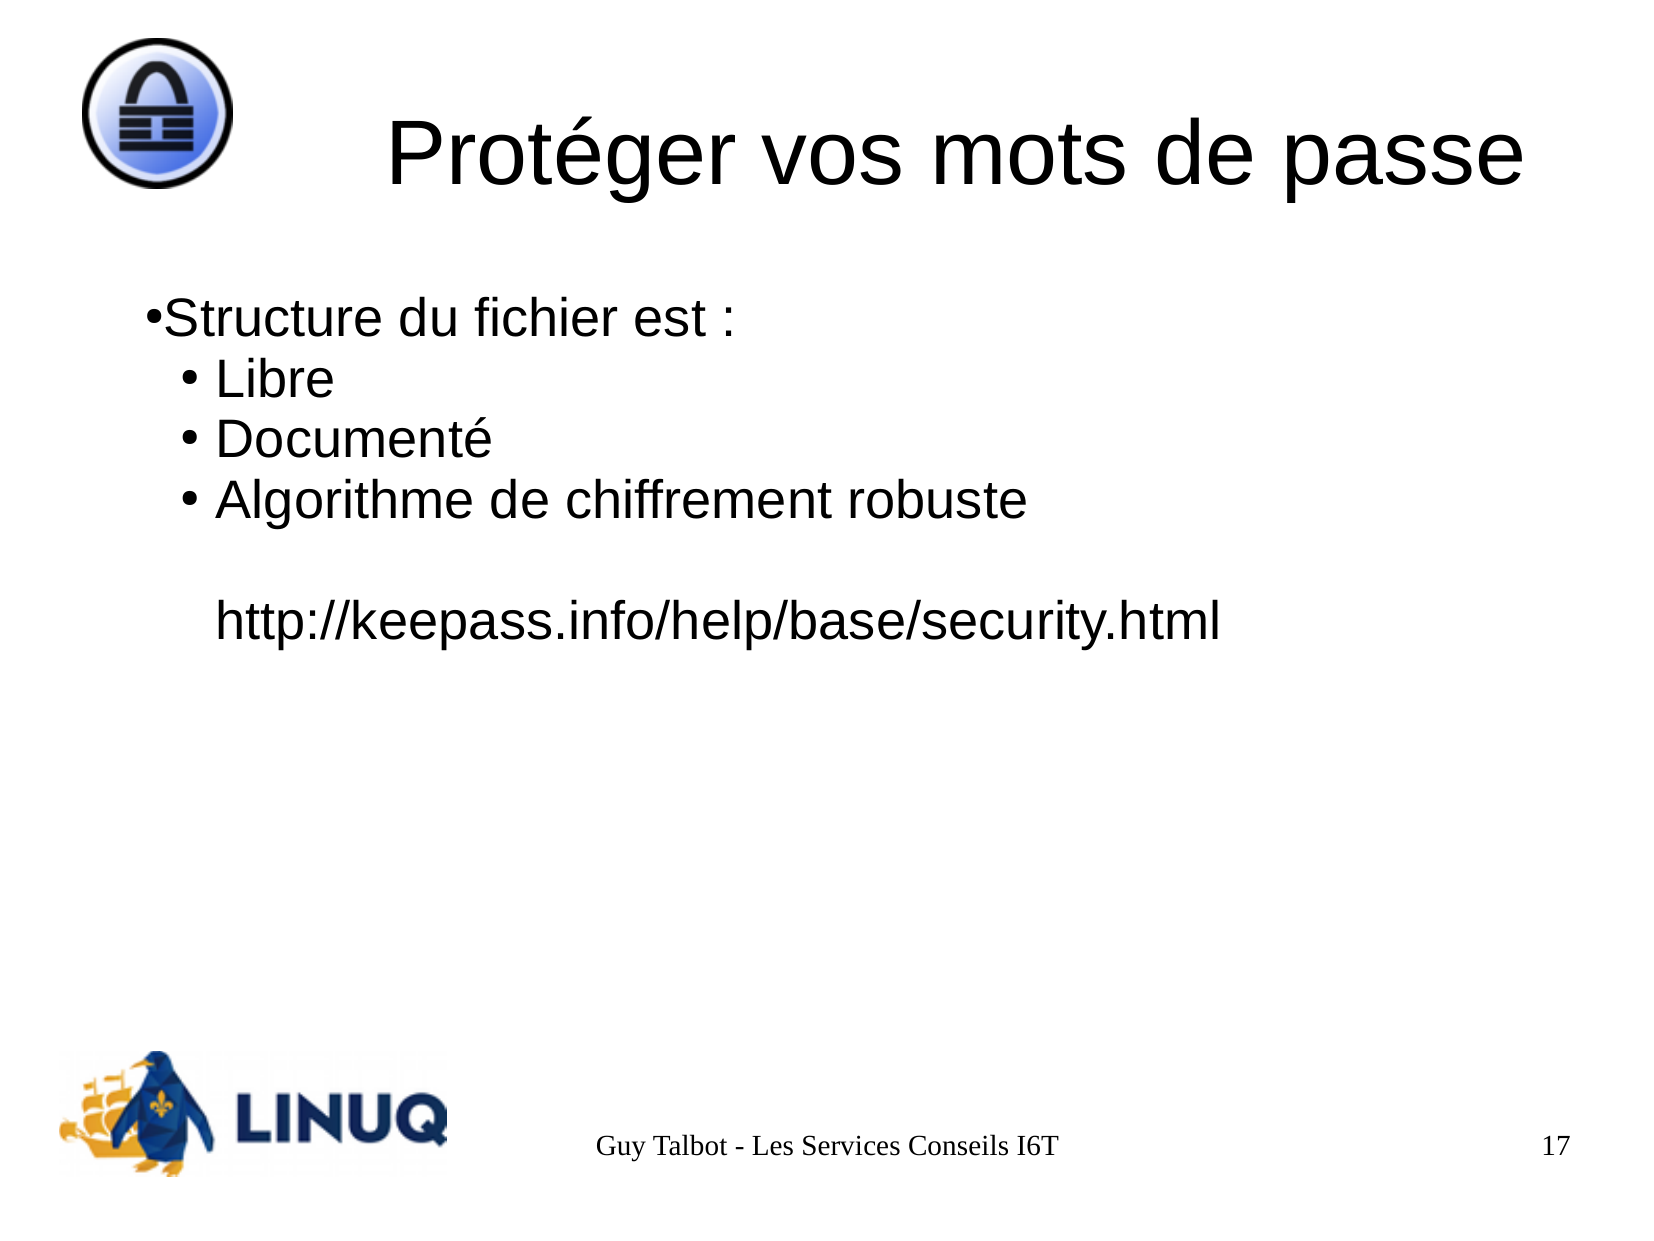

# Protéger vos mots de passe
Structure du fichier est :
Libre
Documenté
Algorithme de chiffrement robuste
http://keepass.info/help/base/security.html
Guy Talbot - Les Services Conseils I6T
17